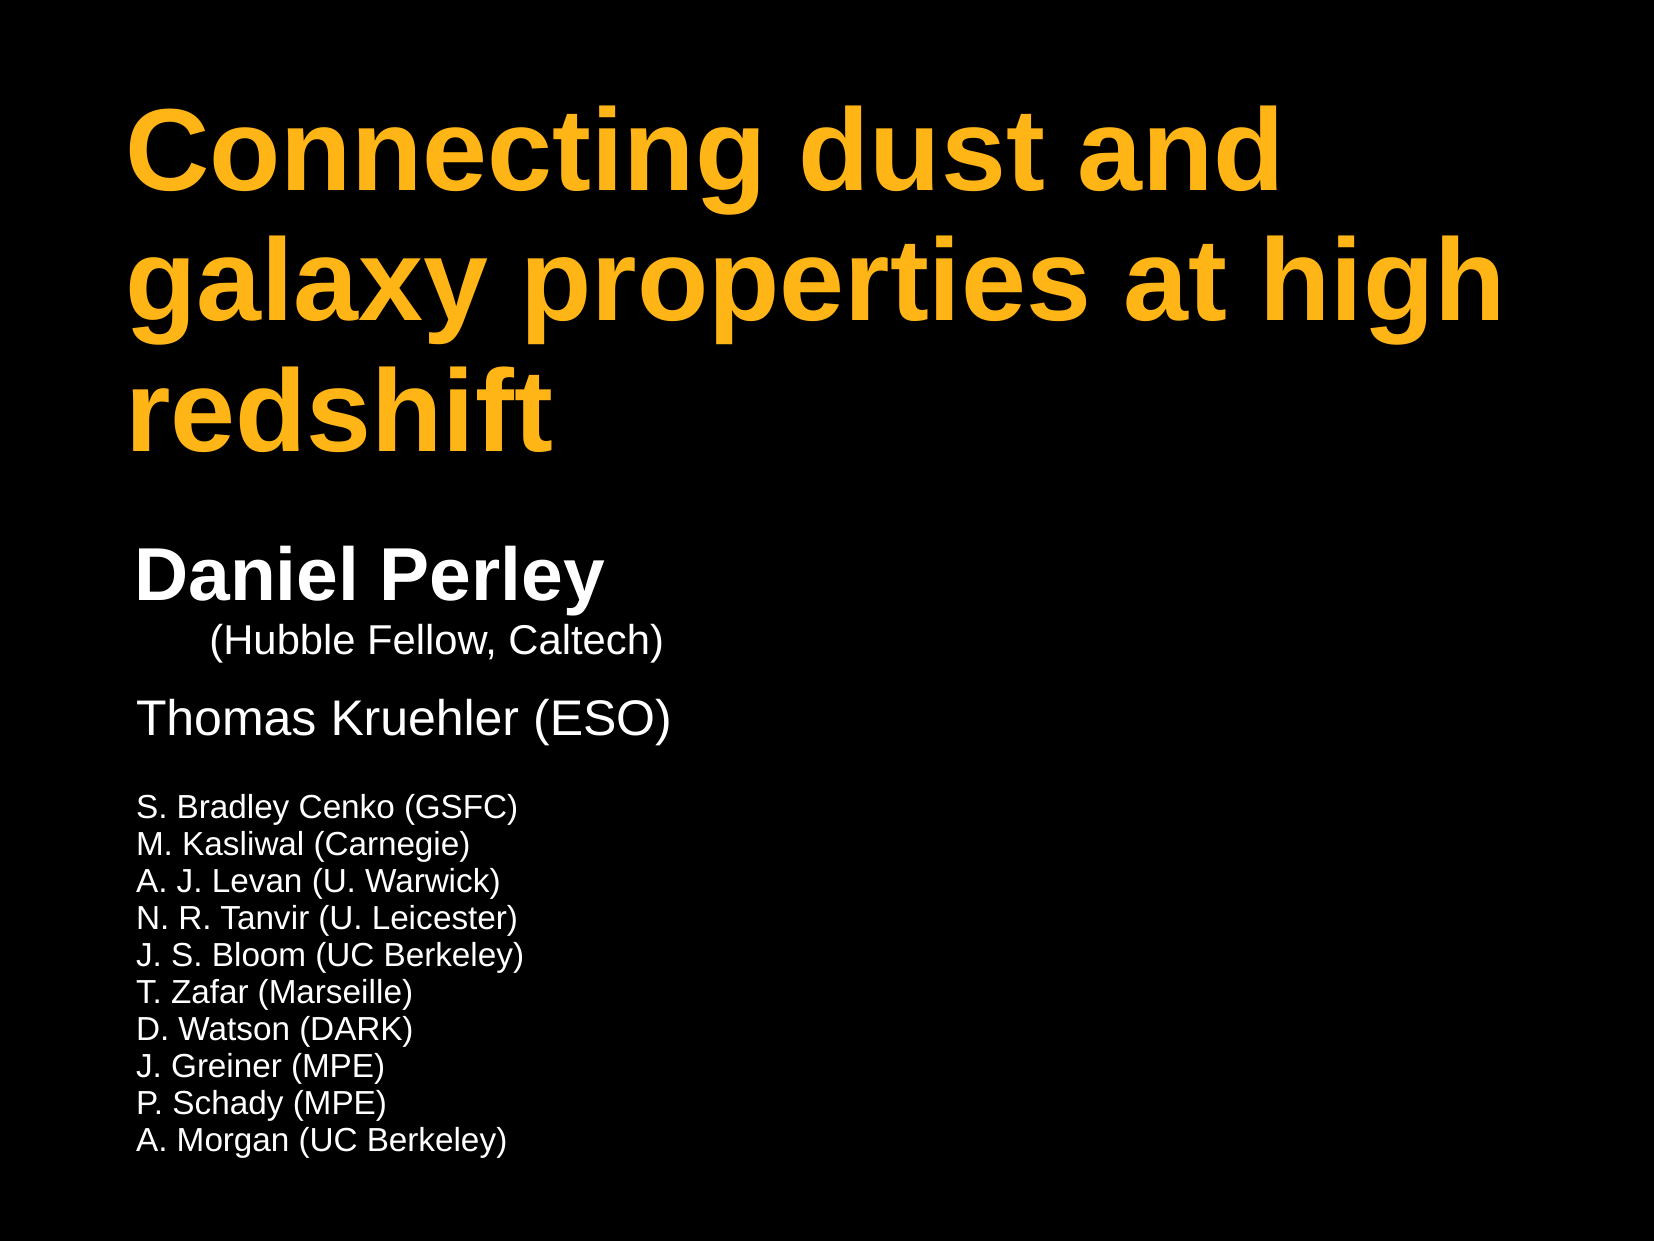

Connecting dust and galaxy properties at high redshift
Daniel Perley
	(Hubble Fellow, Caltech)
Thomas Kruehler (ESO)
S. Bradley Cenko (GSFC)
M. Kasliwal (Carnegie)
A. J. Levan (U. Warwick)
N. R. Tanvir (U. Leicester)
J. S. Bloom (UC Berkeley)
T. Zafar (Marseille)
D. Watson (DARK)
J. Greiner (MPE)
P. Schady (MPE)
A. Morgan (UC Berkeley)